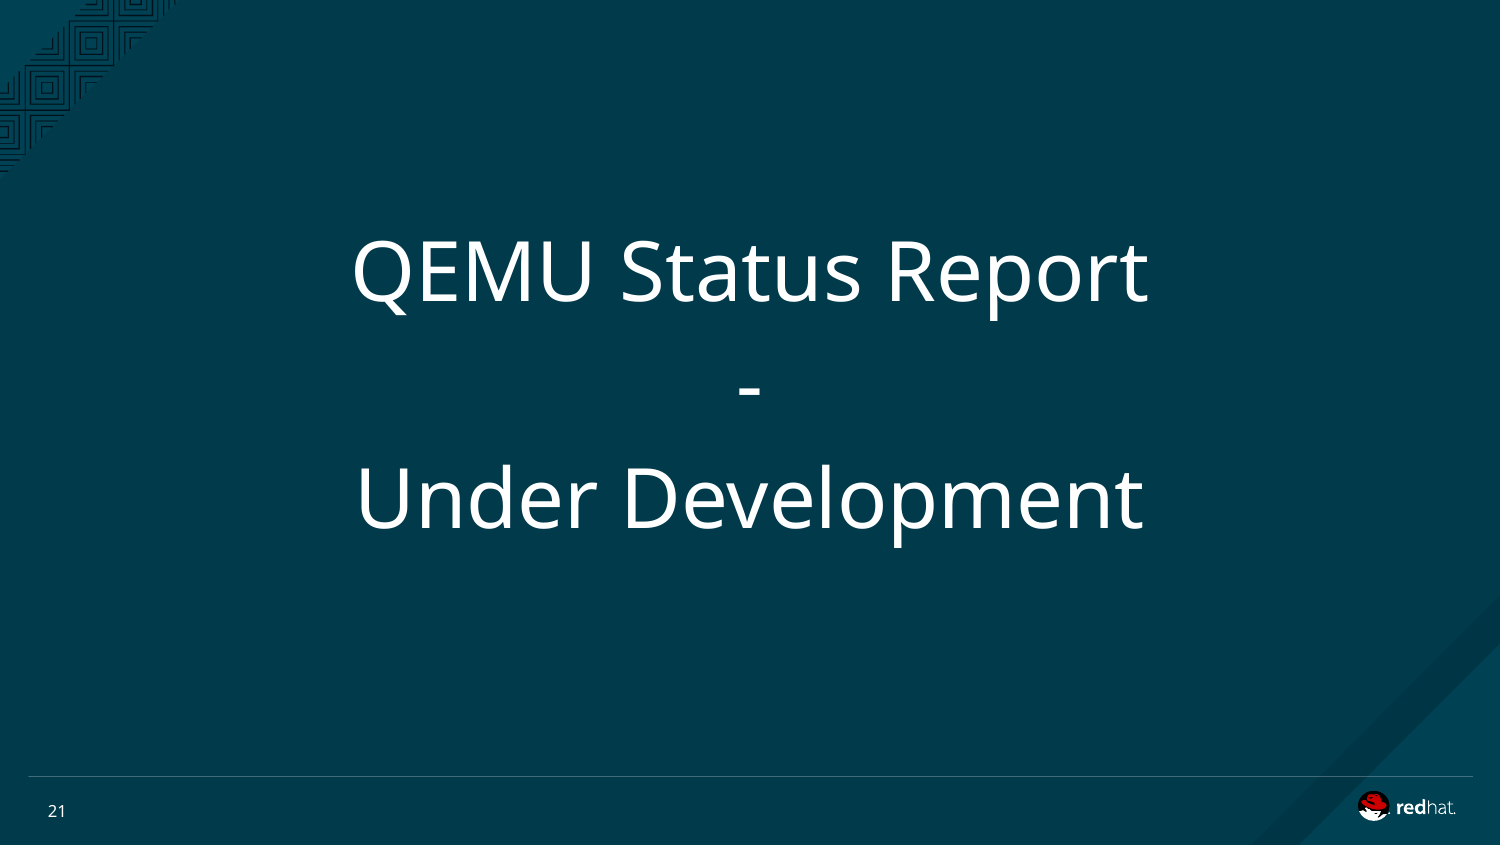

# QEMU Status Report - Under Development
21